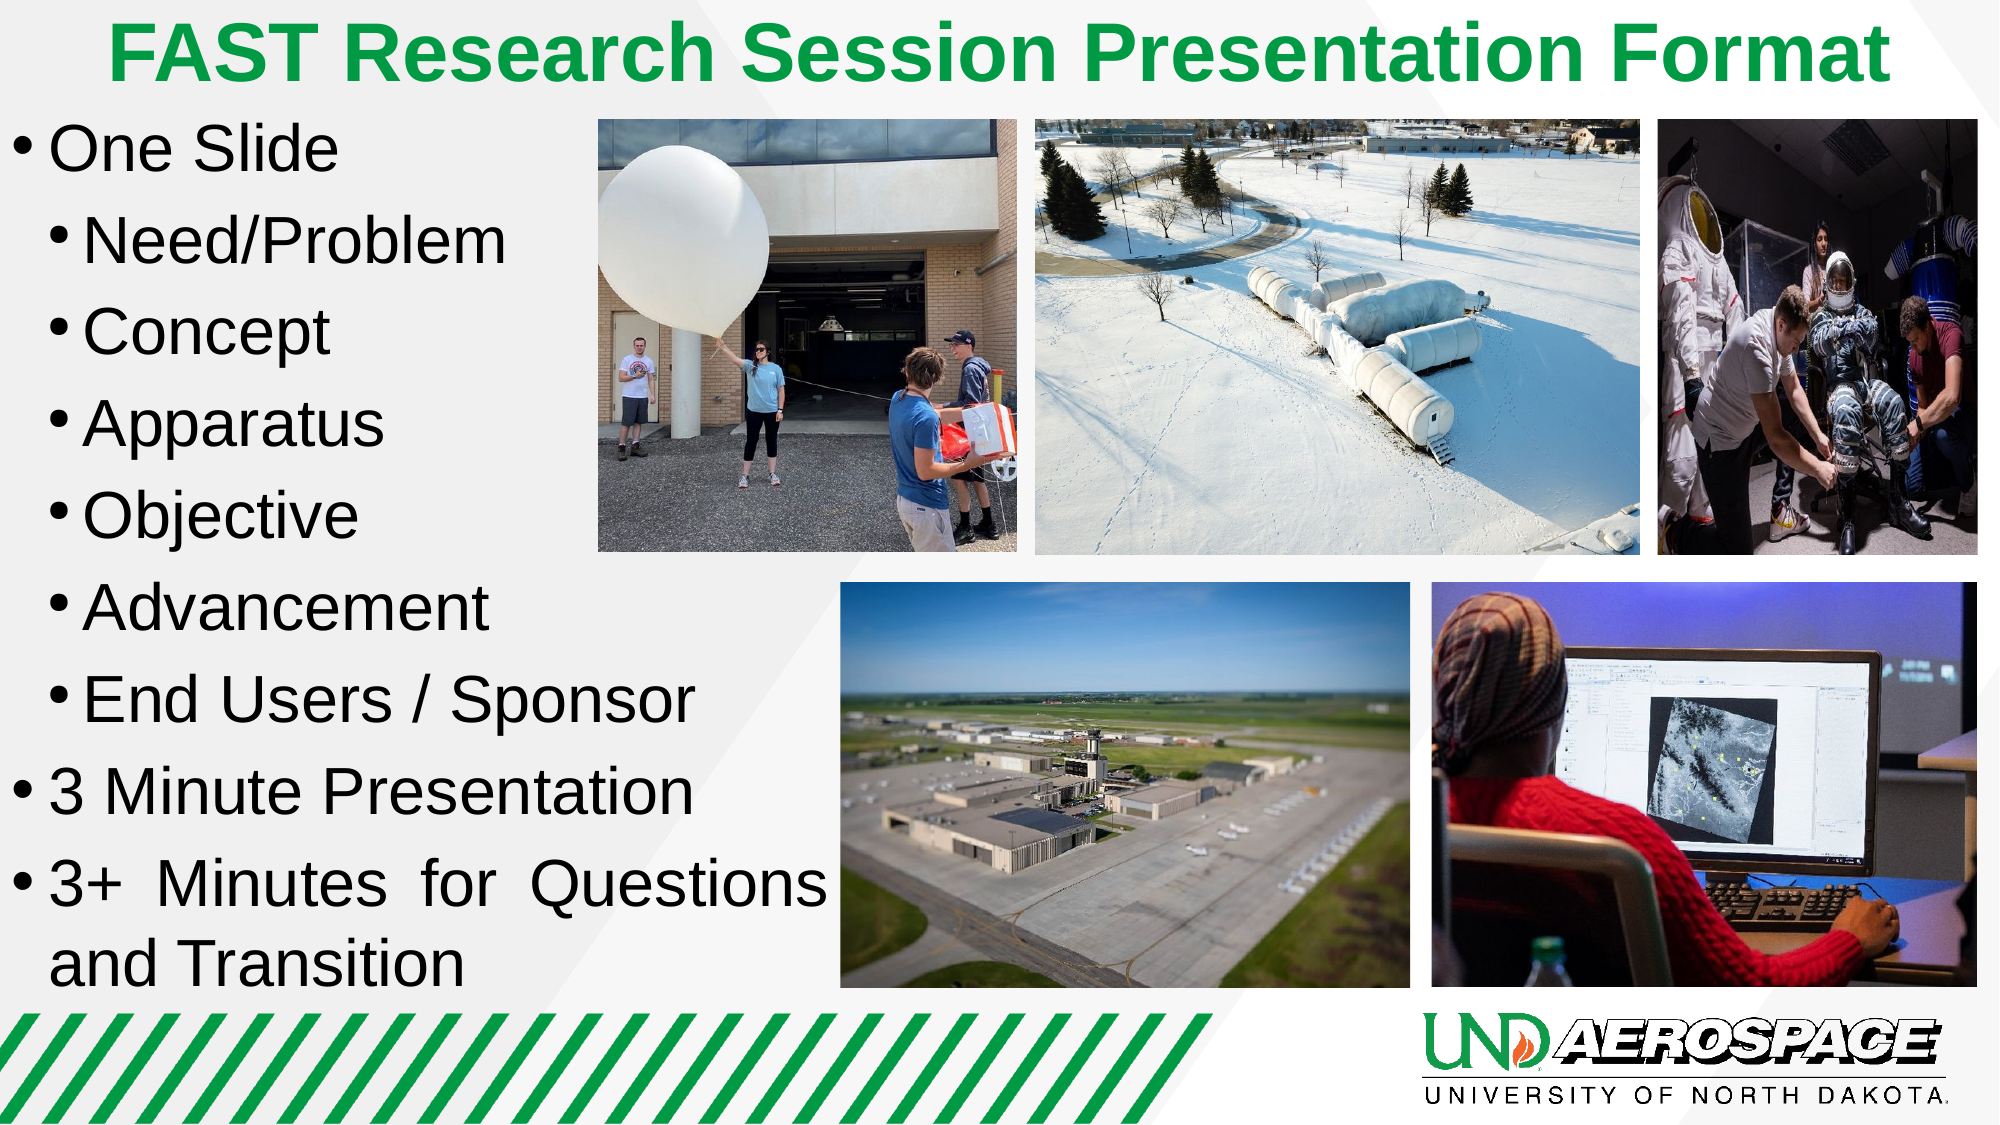

FAST Research Session Presentation Format
One Slide
Need/Problem
Concept
Apparatus
Objective
Advancement
End Users / Sponsor
3 Minute Presentation
3+ Minutes for Questions and Transition